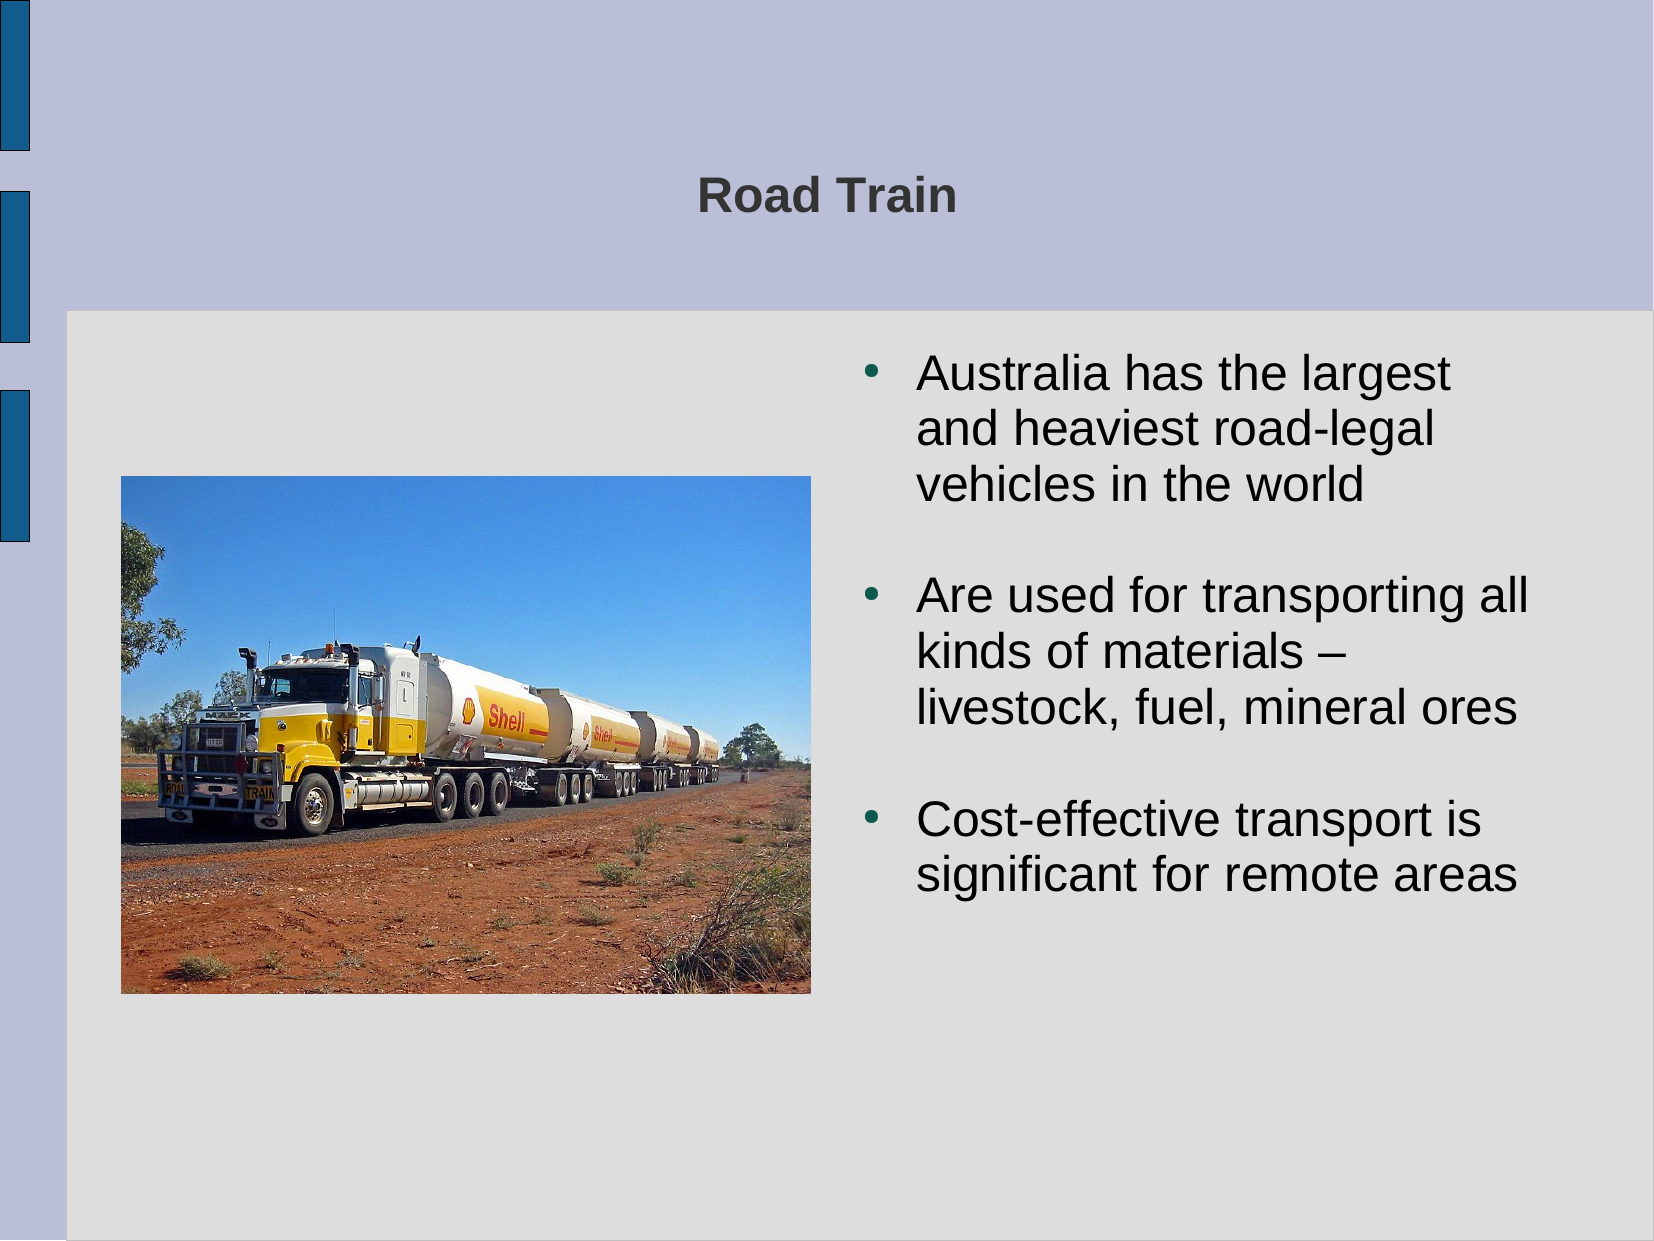

# Road Train
Australia has the largest and heaviest road-legal vehicles in the world
Are used for transporting all kinds of materials – livestock, fuel, mineral ores
Cost-effective transport is significant for remote areas